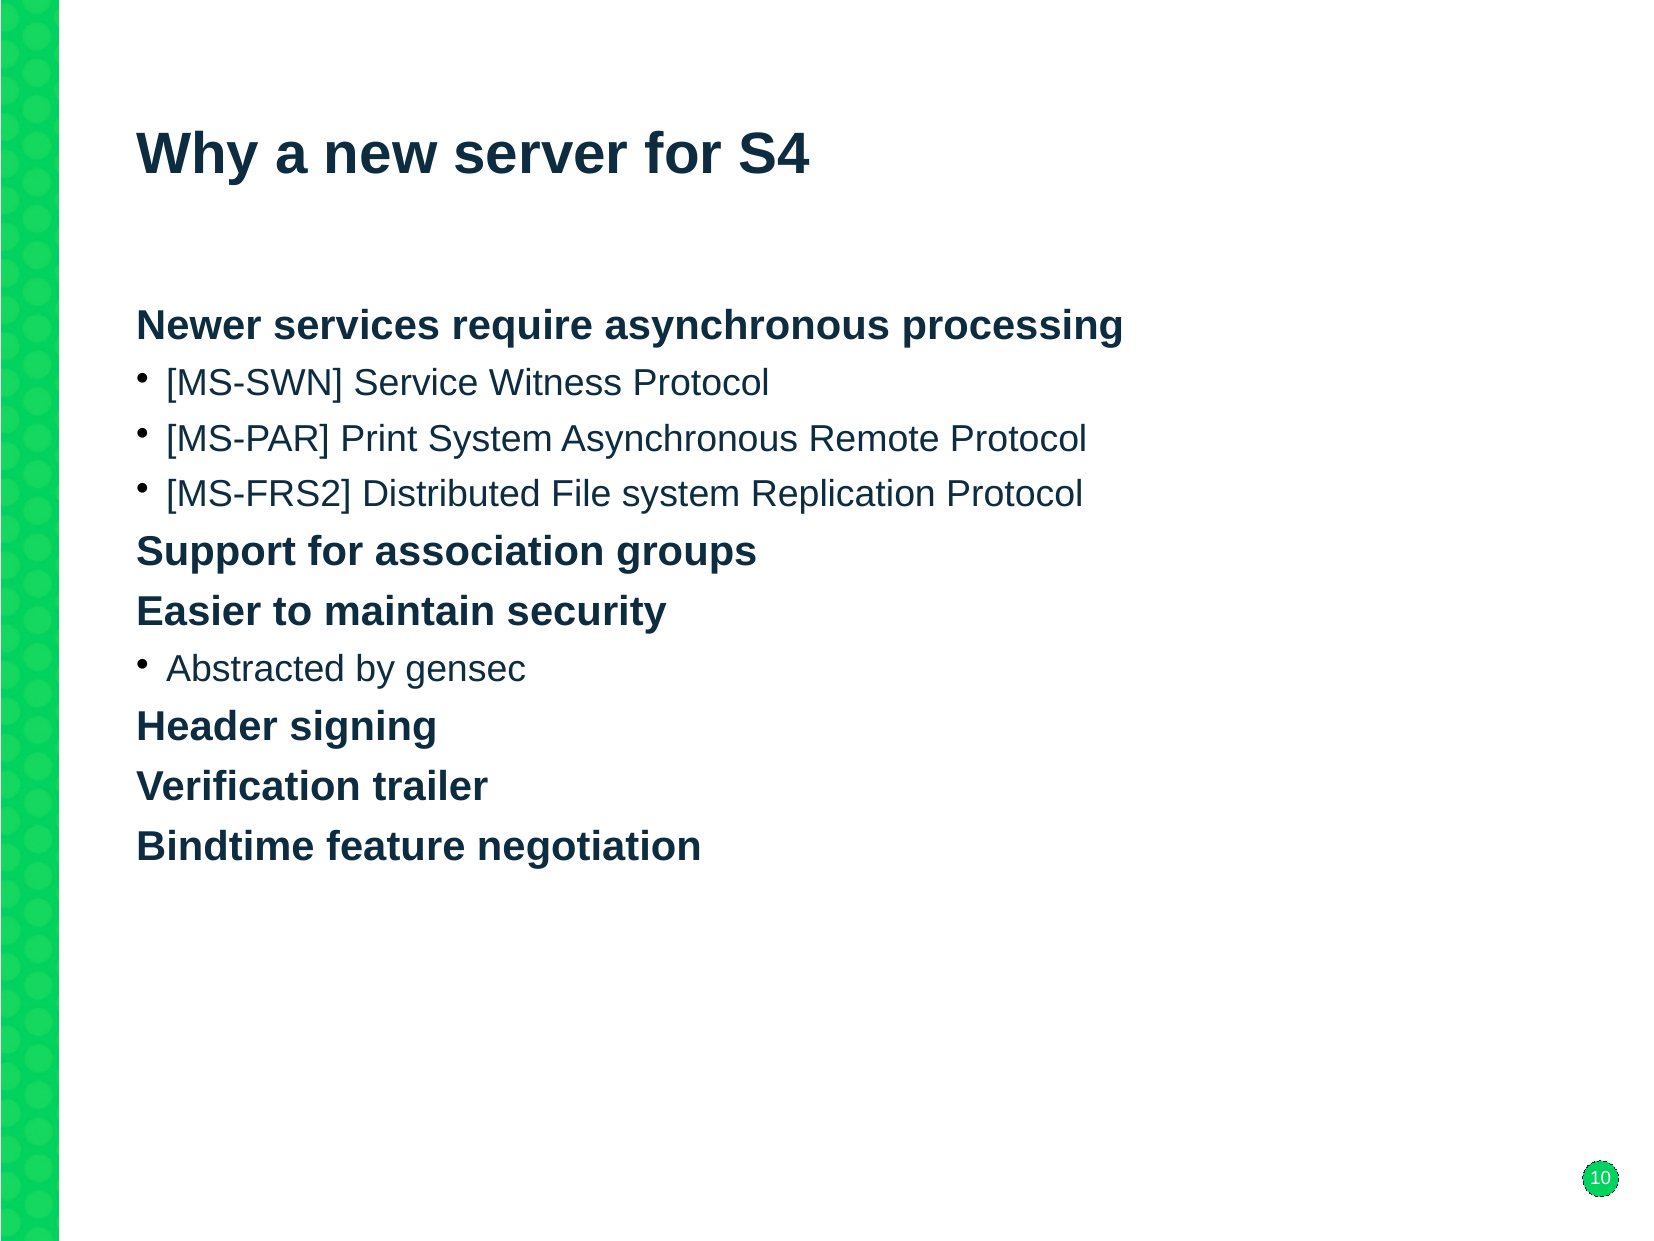

# Why a new server for S4
Newer services require asynchronous processing
[MS-SWN] Service Witness Protocol
[MS-PAR] Print System Asynchronous Remote Protocol
[MS-FRS2] Distributed File system Replication Protocol
Support for association groups
Easier to maintain security
Abstracted by gensec
Header signing
Verification trailer
Bindtime feature negotiation
10